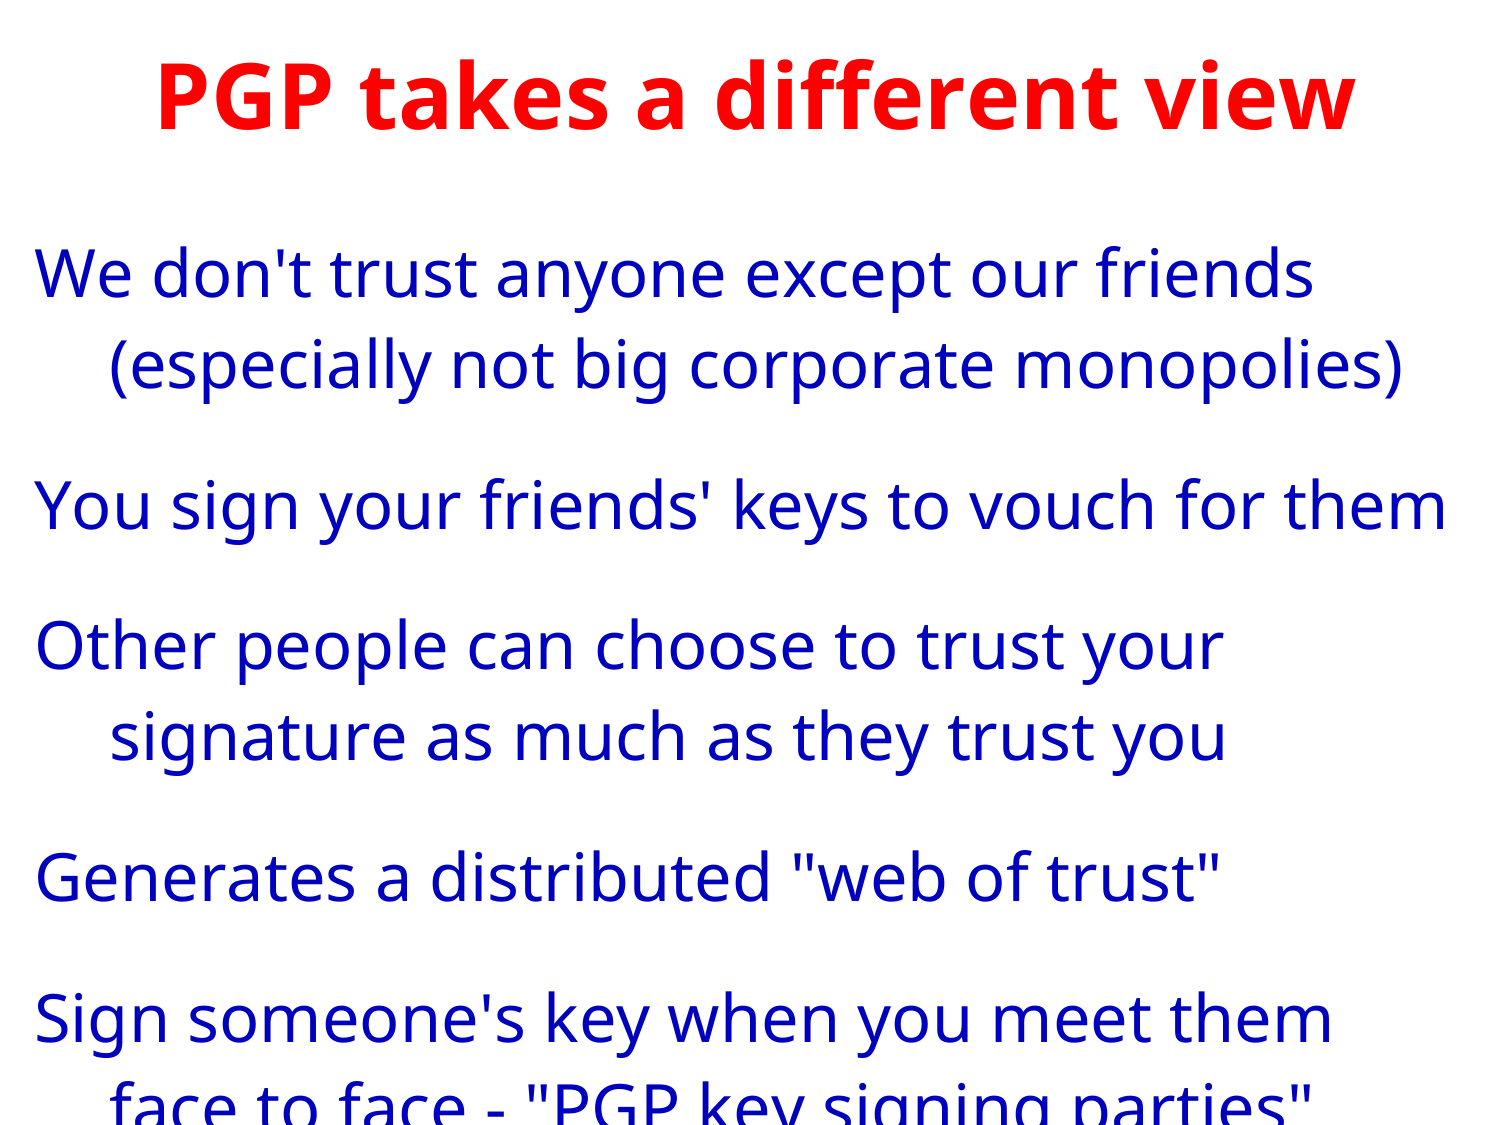

# PGP takes a different view
We don't trust anyone except our friends (especially not big corporate monopolies)
You sign your friends' keys to vouch for them
Other people can choose to trust your signature as much as they trust you
Generates a distributed "web of trust"
Sign someone's key when you meet them face to face - "PGP key signing parties"